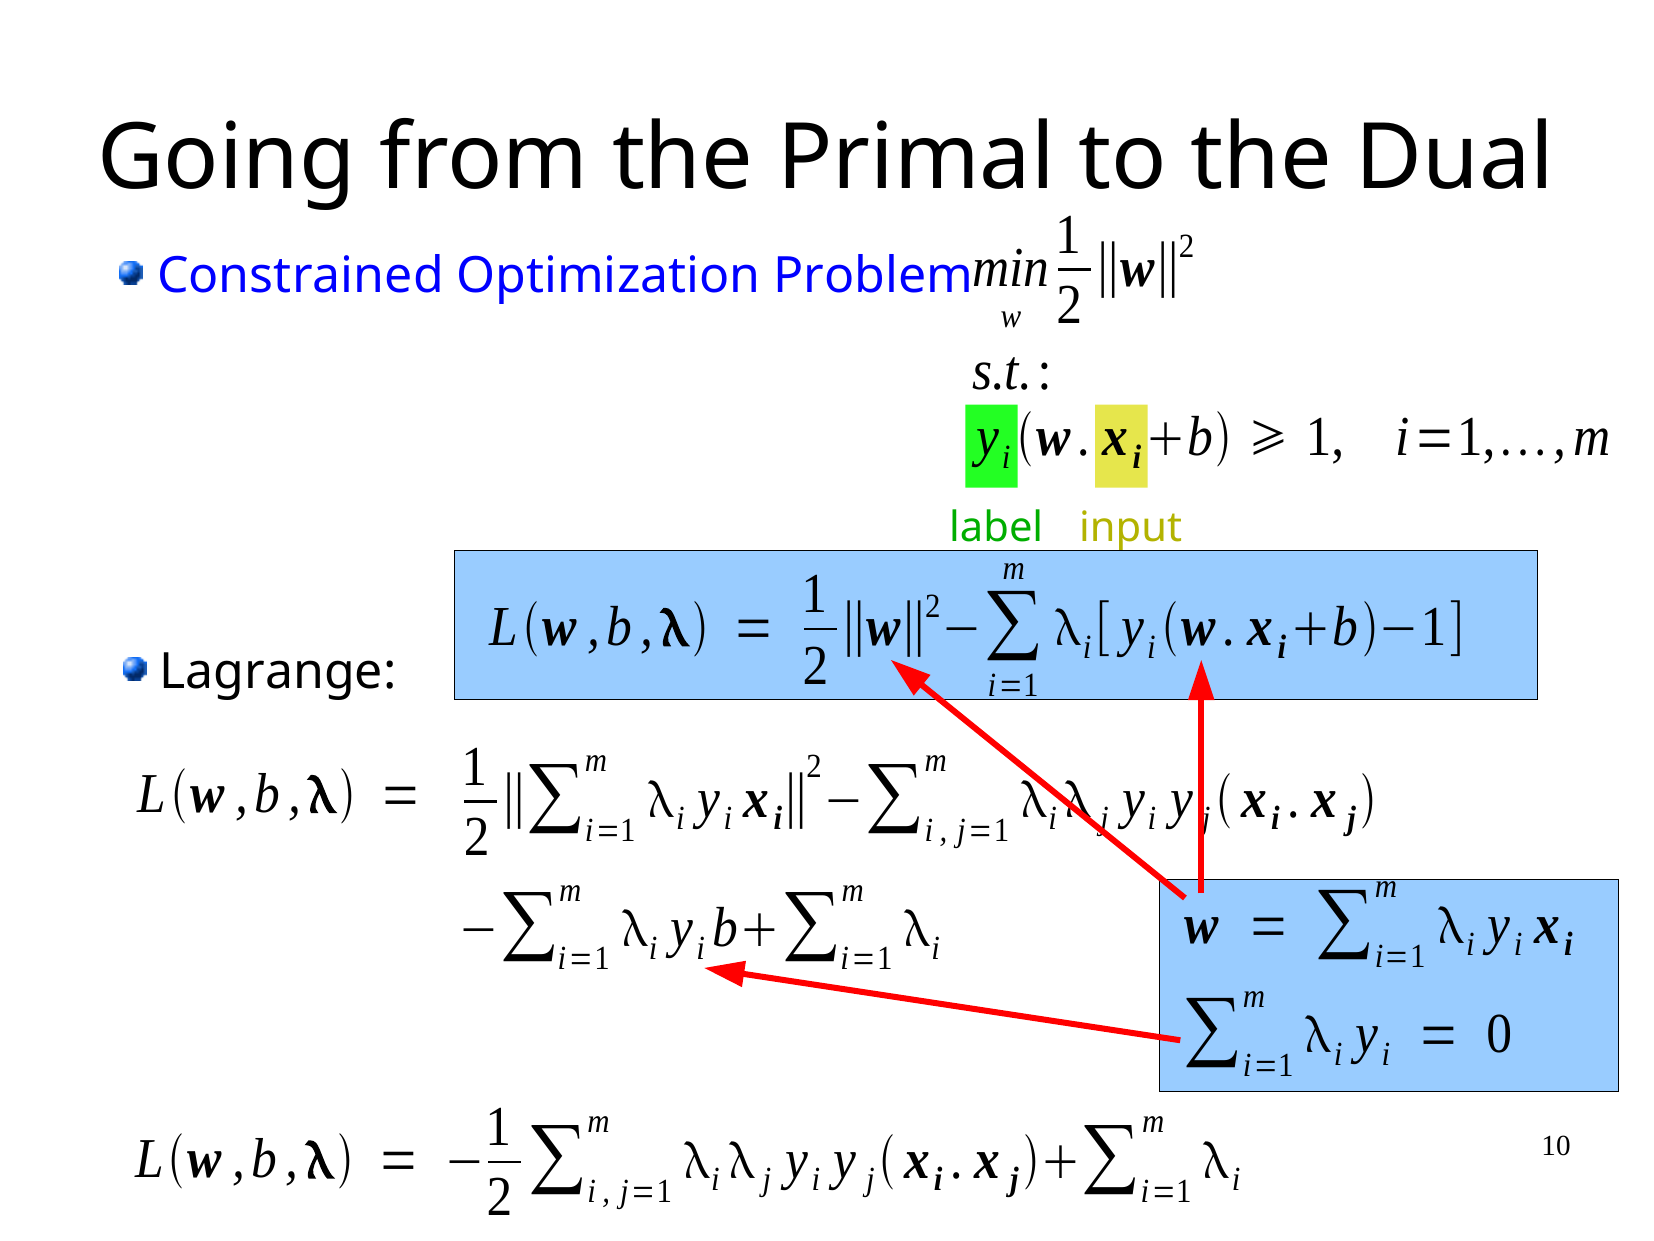

# Going from the Primal to the Dual
Constrained Optimization Problem
label
input
Lagrange:
10